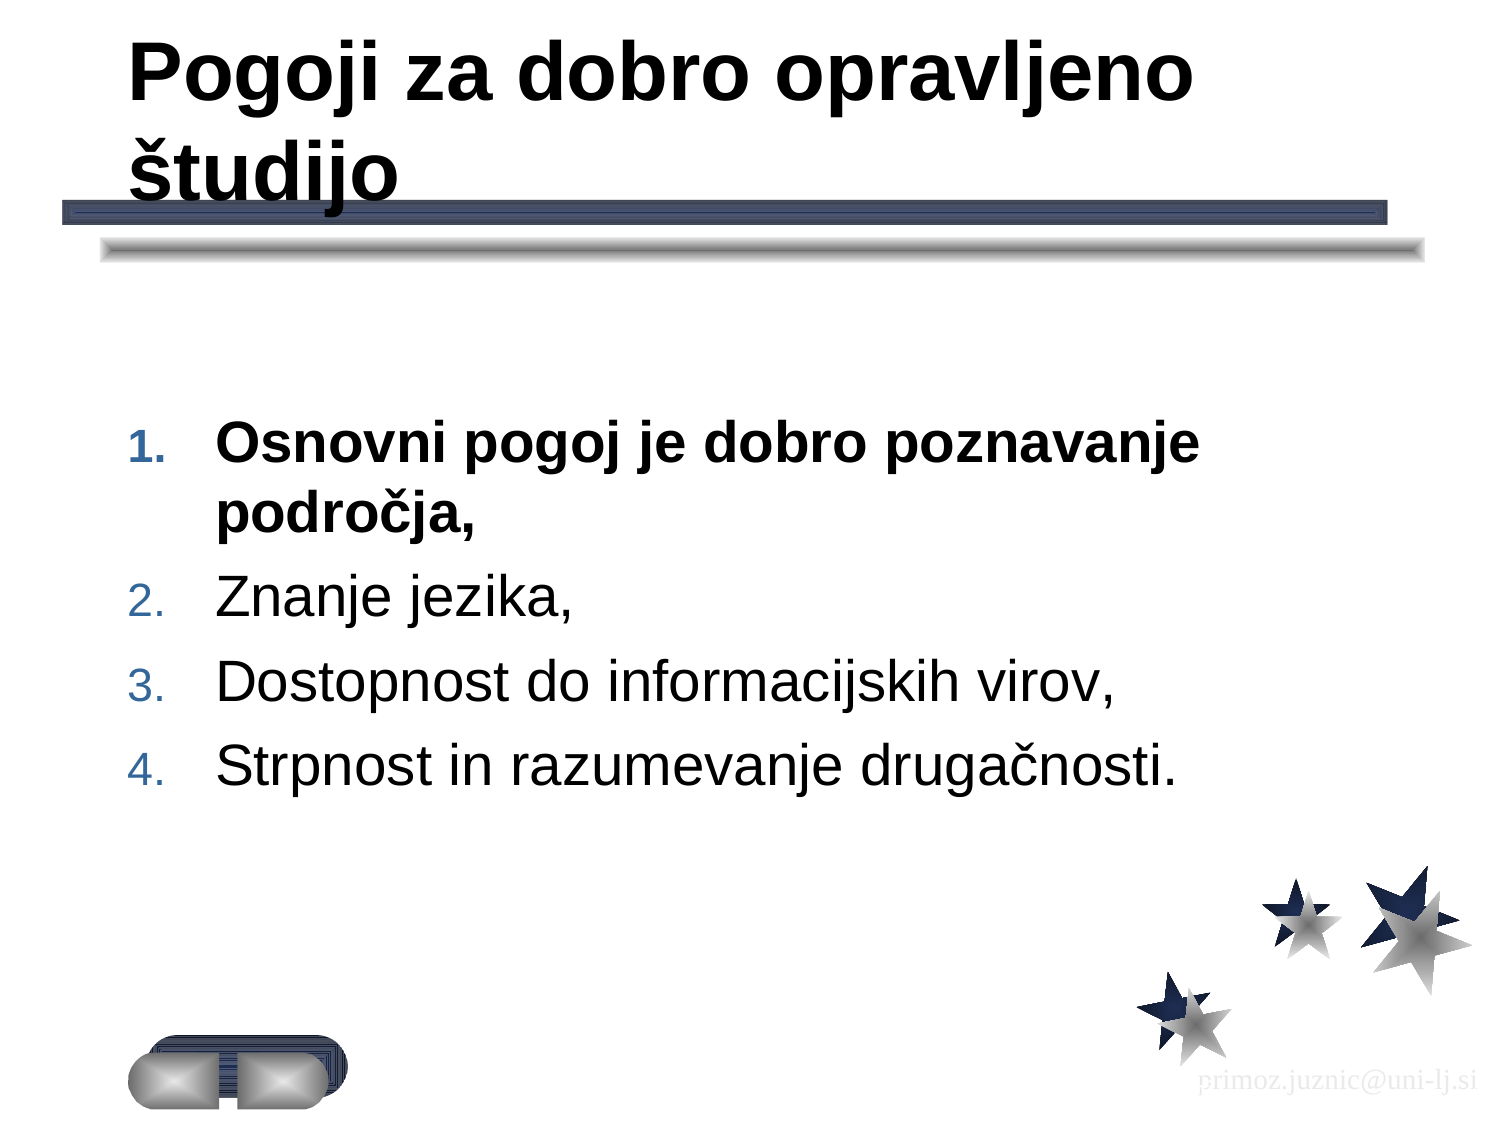

# Pogoji za dobro opravljeno študijo
Osnovni pogoj je dobro poznavanje področja,
Znanje jezika,
Dostopnost do informacijskih virov,
Strpnost in razumevanje drugačnosti.
Primoz Juznic, BINK, FF, Univerza v Ljubljani